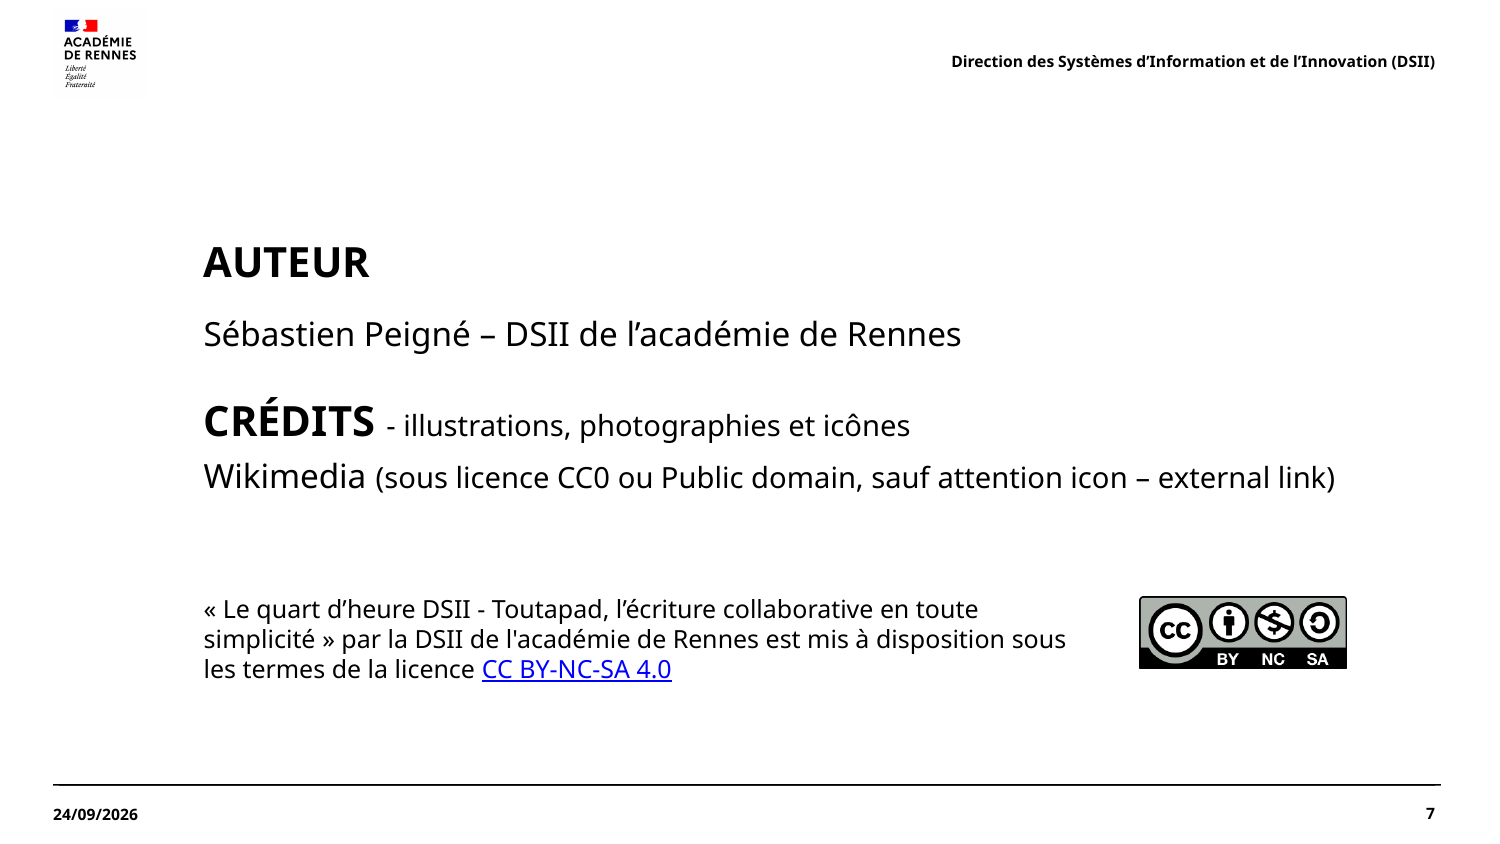

Direction des Systèmes d’Information et de l’Innovation (DSII)
# Auteur
Sébastien Peigné – DSII de l’académie de Rennes
Crédits - illustrations, photographies et icônes
Wikimedia (sous licence CC0 ou Public domain, sauf attention icon – external link)
« Le quart d’heure DSII - Toutapad, l’écriture collaborative en toute simplicité » par la DSII de l'académie de Rennes est mis à disposition sous les termes de la licence CC BY-NC-SA 4.0